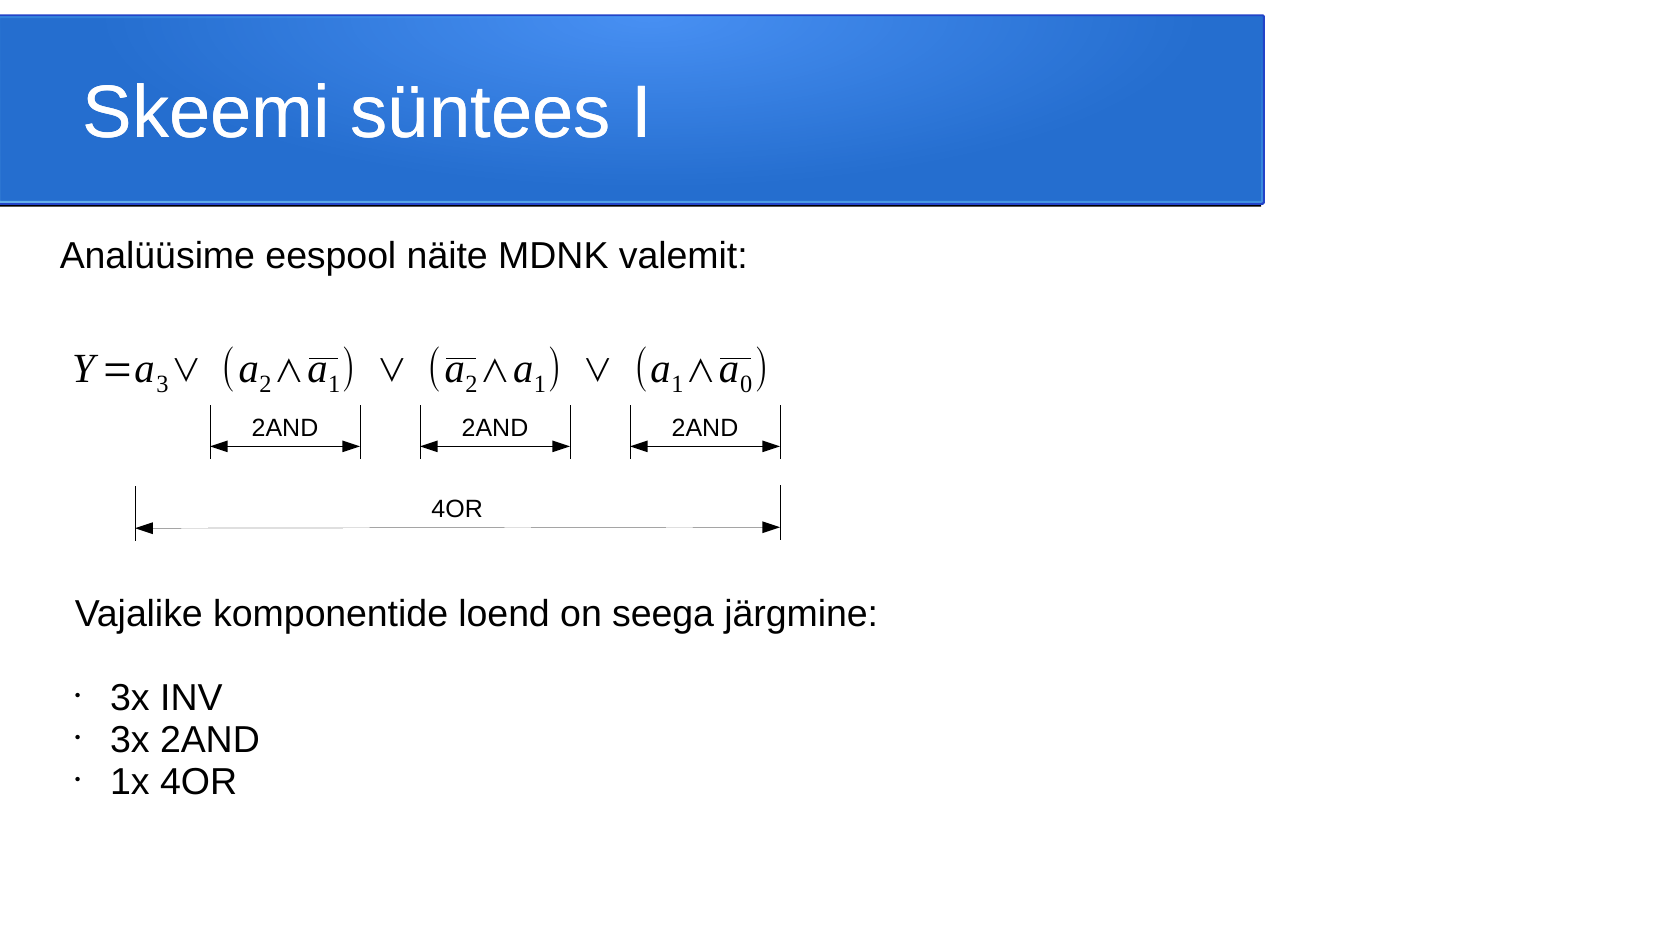

# Skeemi süntees I
Skeemi süntees I
Analüüsime eespool näite MDNK valemit:
Vajalike komponentide loend on seega järgmine:
3x INV
3x 2AND
1x 4OR